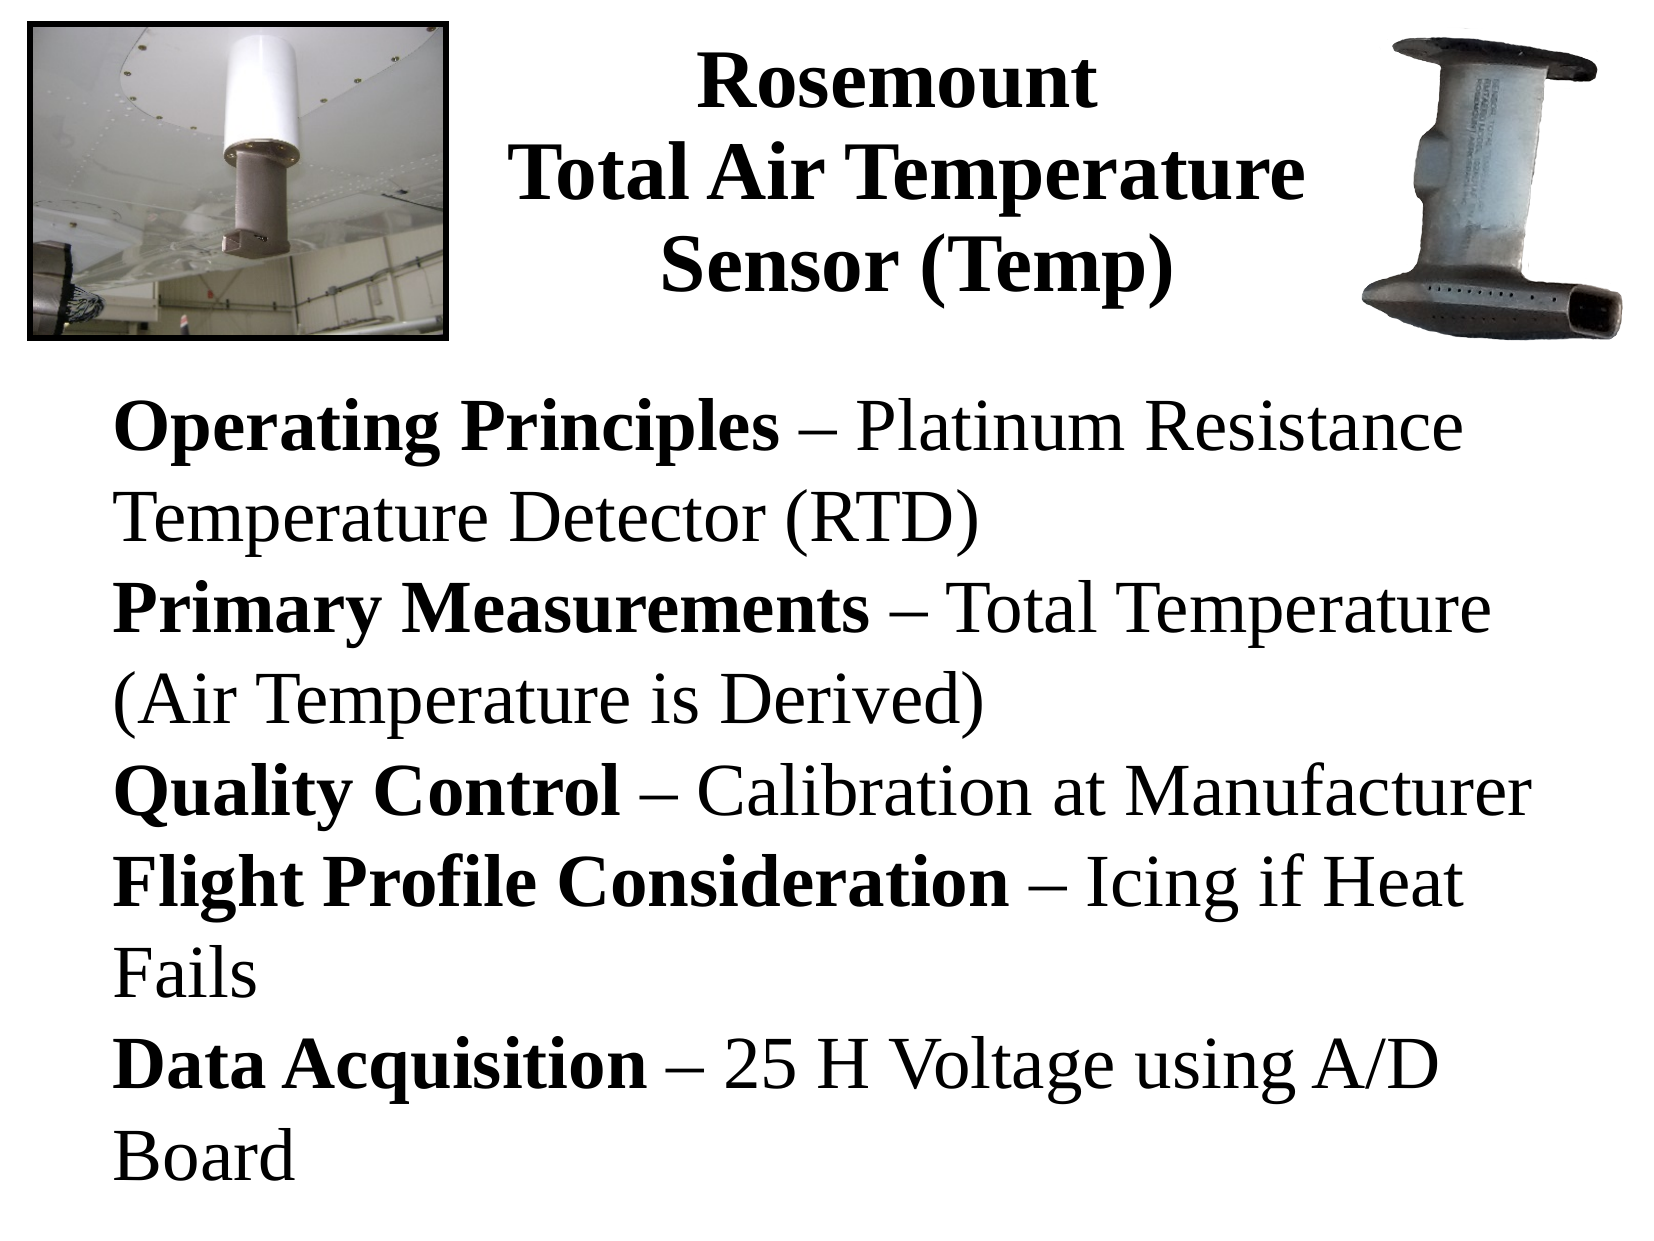

# Rosemount Total Air Temperature Sensor (Temp)
Operating Principles – Platinum Resistance Temperature Detector (RTD)
Primary Measurements – Total Temperature (Air Temperature is Derived)
Quality Control – Calibration at Manufacturer
Flight Profile Consideration – Icing if Heat Fails
Data Acquisition – 25 H Voltage using A/D Board